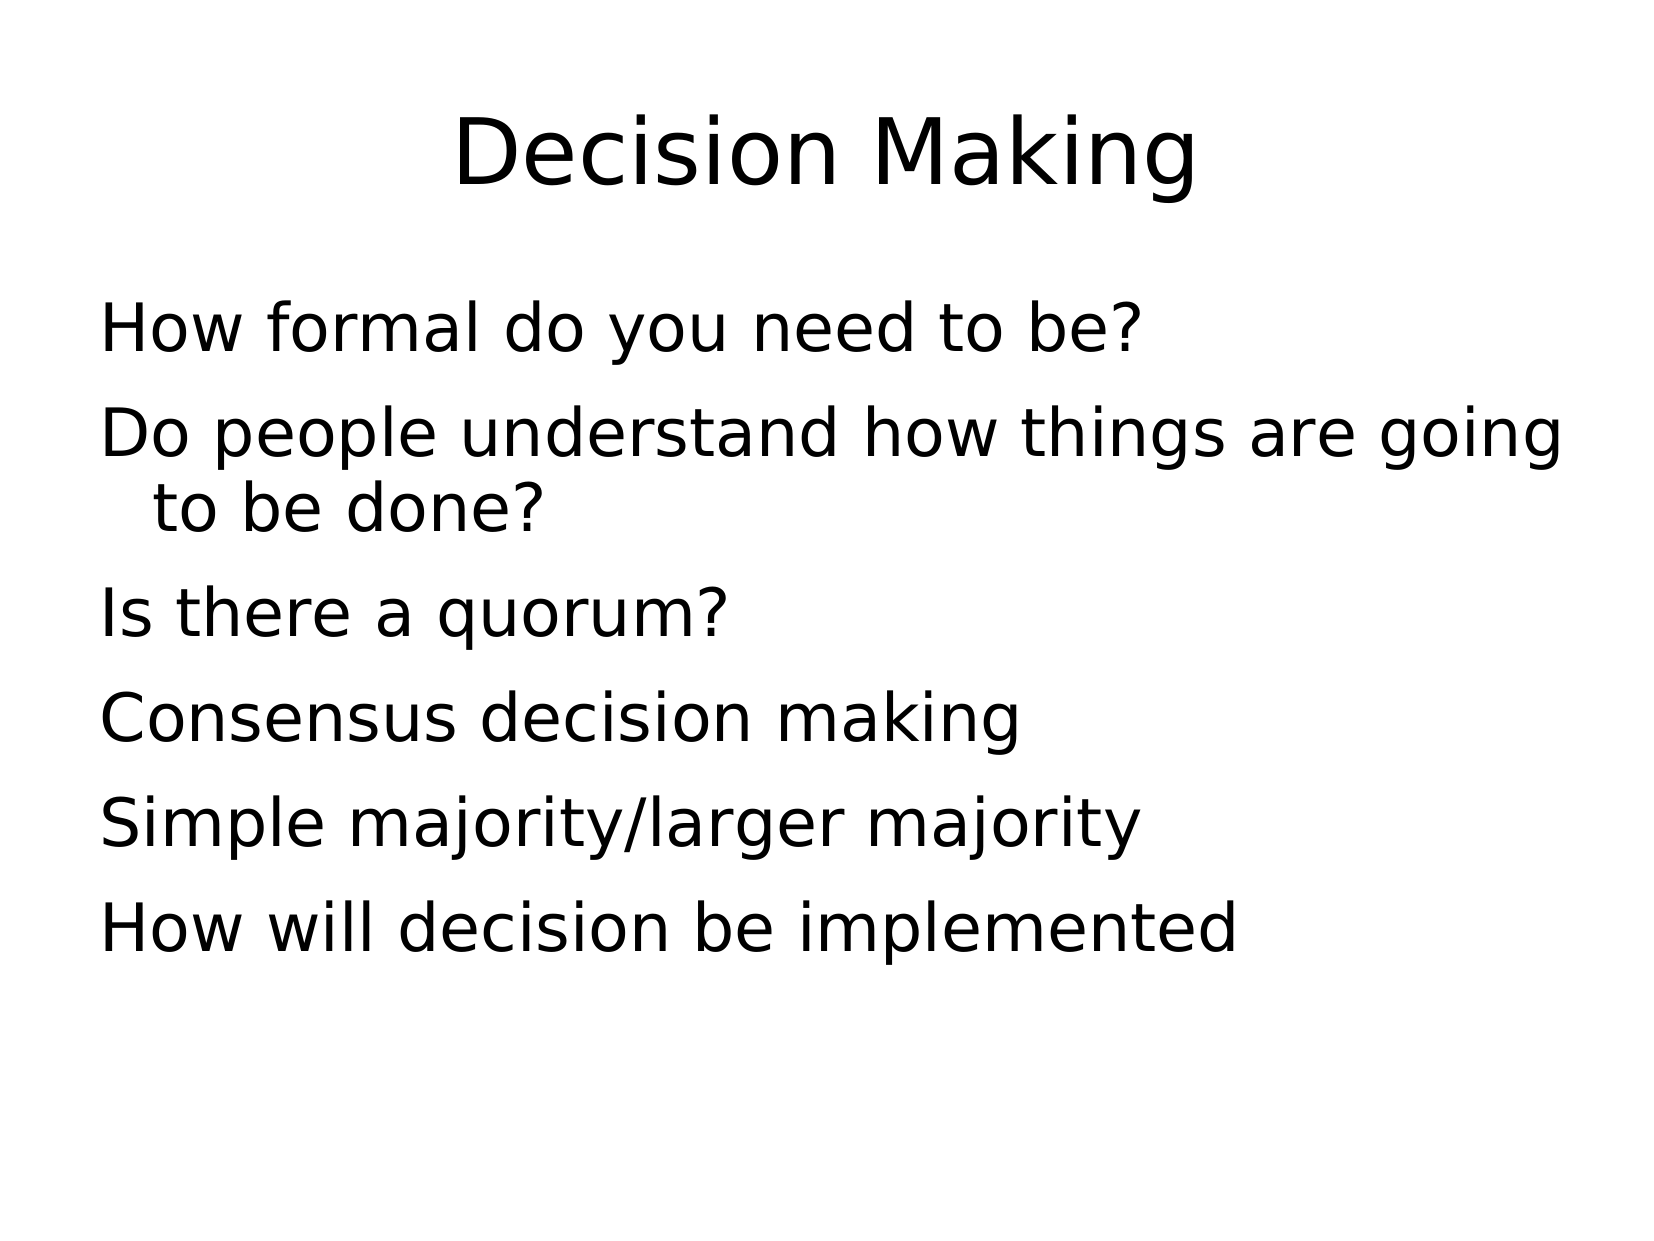

# Decision Making
How formal do you need to be?
Do people understand how things are going to be done?
Is there a quorum?
Consensus decision making
Simple majority/larger majority
How will decision be implemented